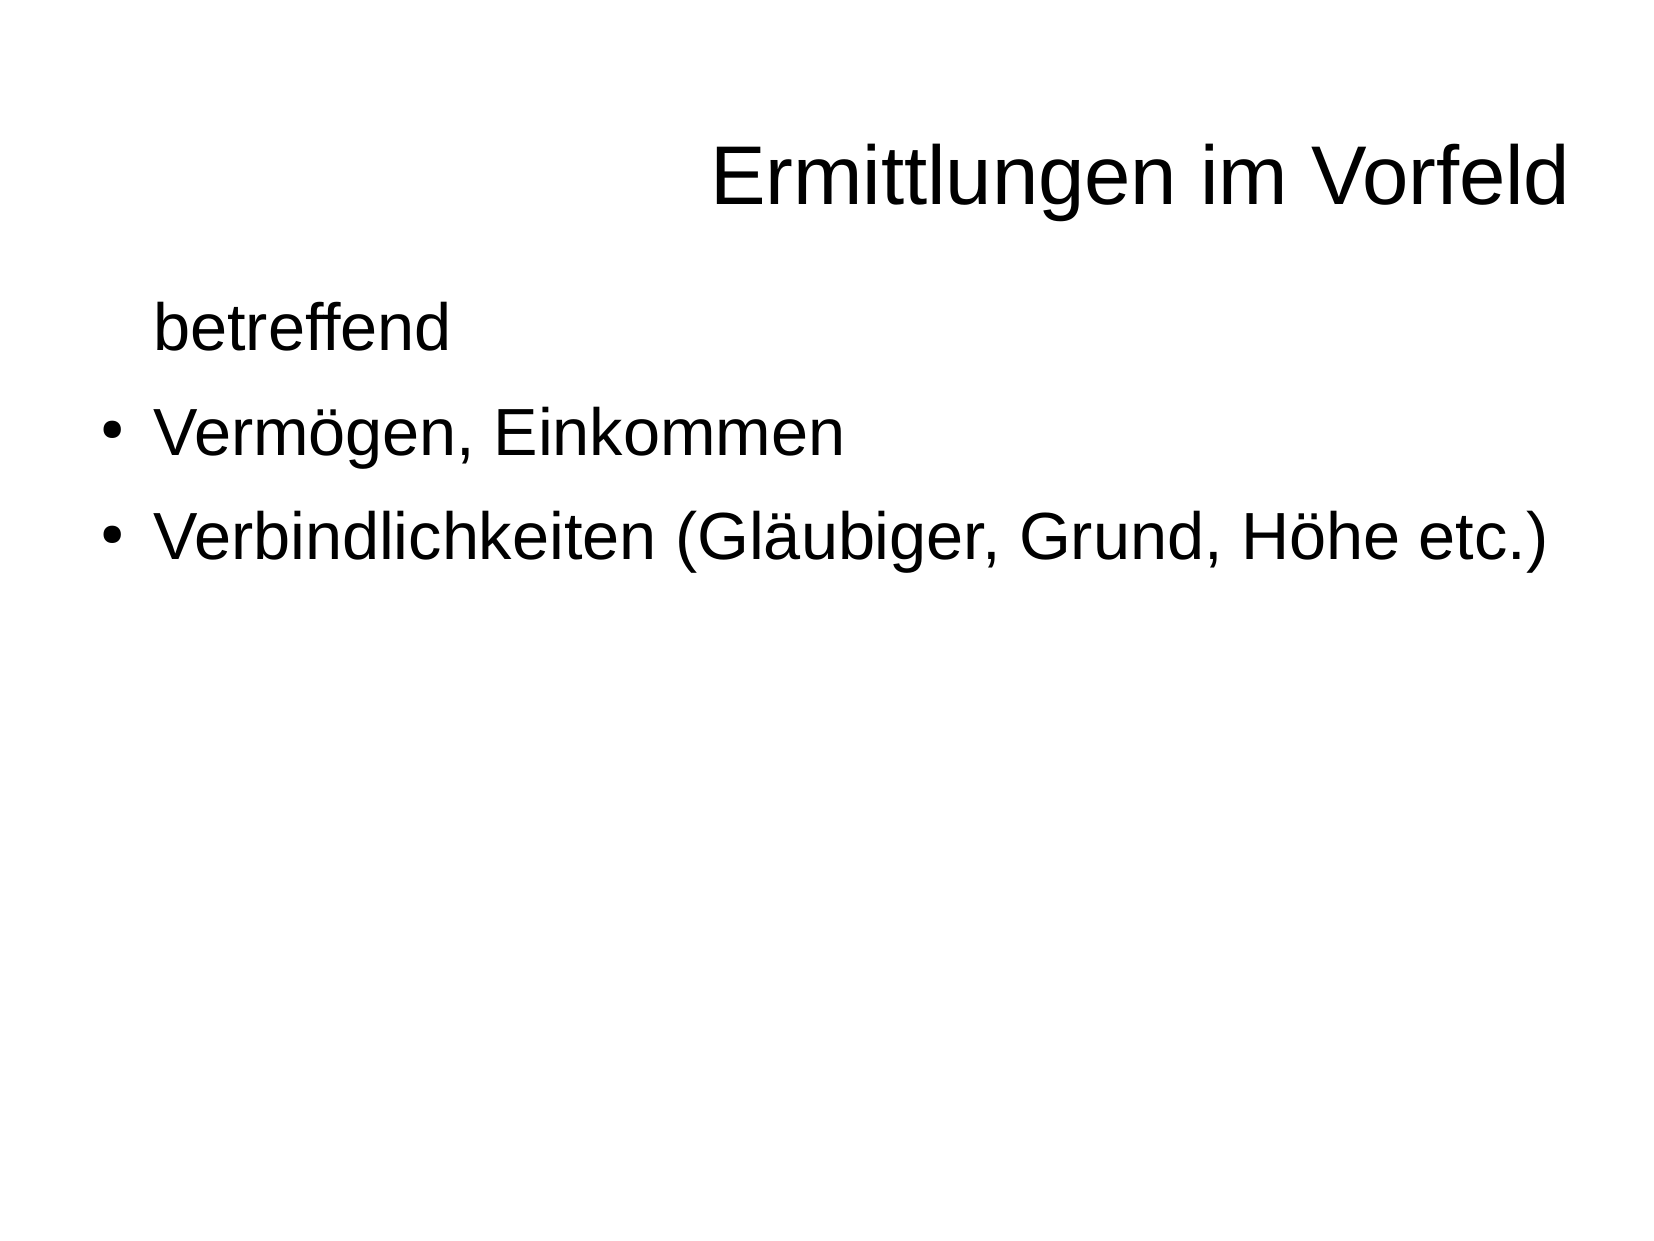

# Ermittlungen im Vorfeld
betreffend
Vermögen, Einkommen
Verbindlichkeiten (Gläubiger, Grund, Höhe etc.)